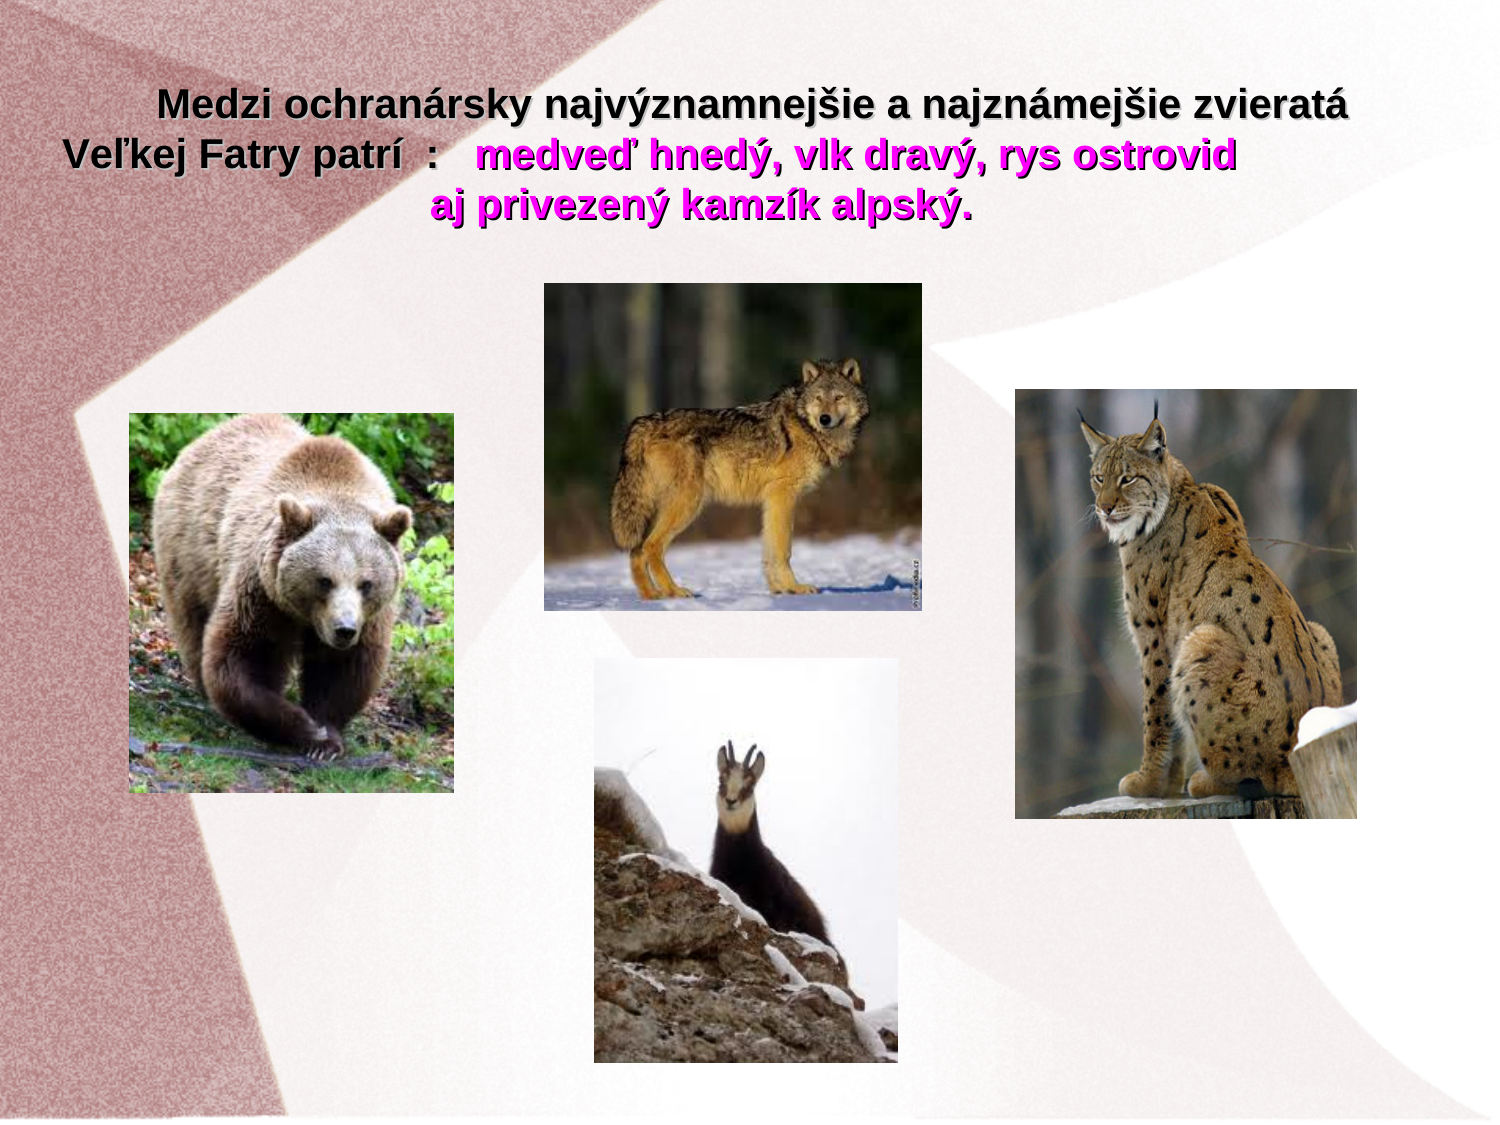

Medzi ochranársky najvýznamnejšie a najznámejšie zvieratá Veľkej Fatry patrí : medveď hnedý, vlk dravý, rys ostrovid
 aj privezený kamzík alpský.